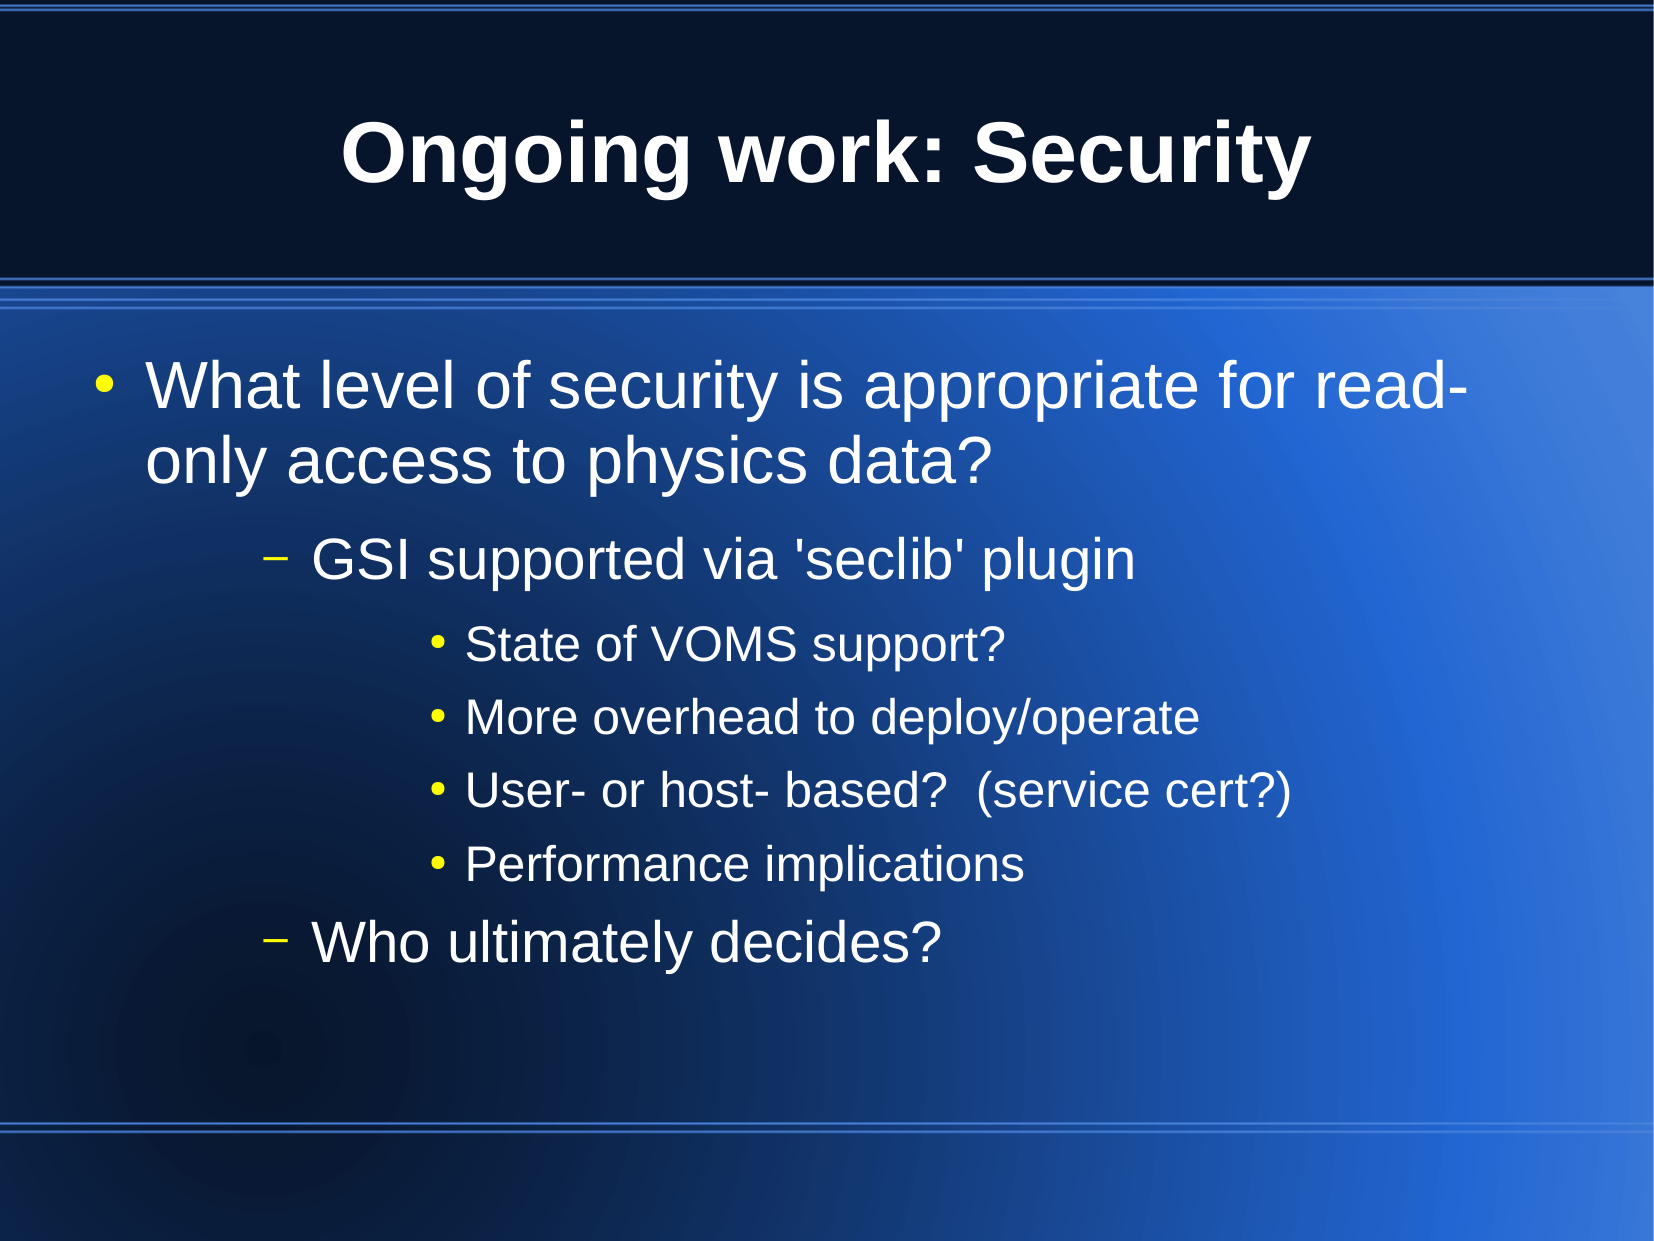

# Ongoing work: Security
What level of security is appropriate for read-only access to physics data?
GSI supported via 'seclib' plugin
State of VOMS support?
More overhead to deploy/operate
User- or host- based? (service cert?)
Performance implications
Who ultimately decides?